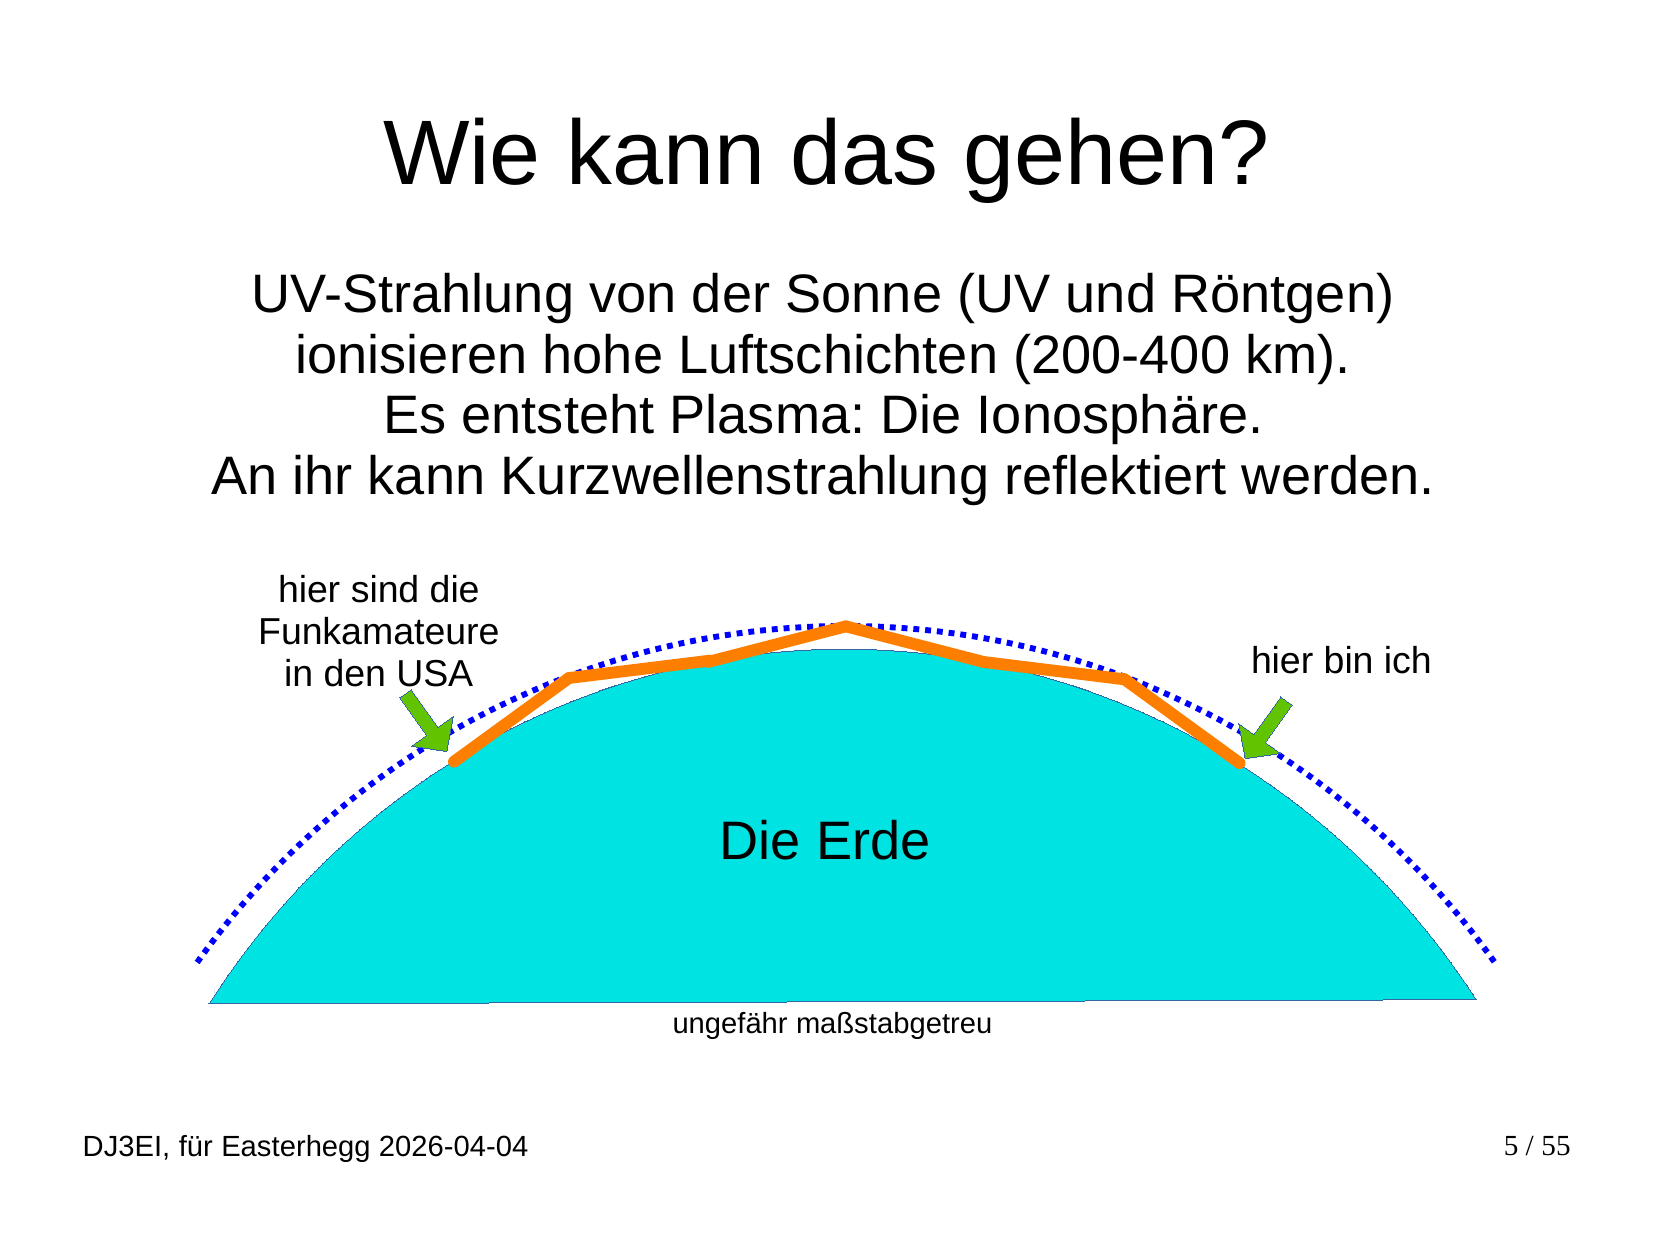

# Wie kann das gehen?
UV-Strahlung von der Sonne (UV und Röntgen)
ionisieren hohe Luftschichten (200-400 km).
Es entsteht Plasma: Die Ionosphäre.
An ihr kann Kurzwellenstrahlung reflektiert werden.
hier sind die Funkamateure
in den USA
hier bin ich
Die Erde
ungefähr maßstabgetreu
5